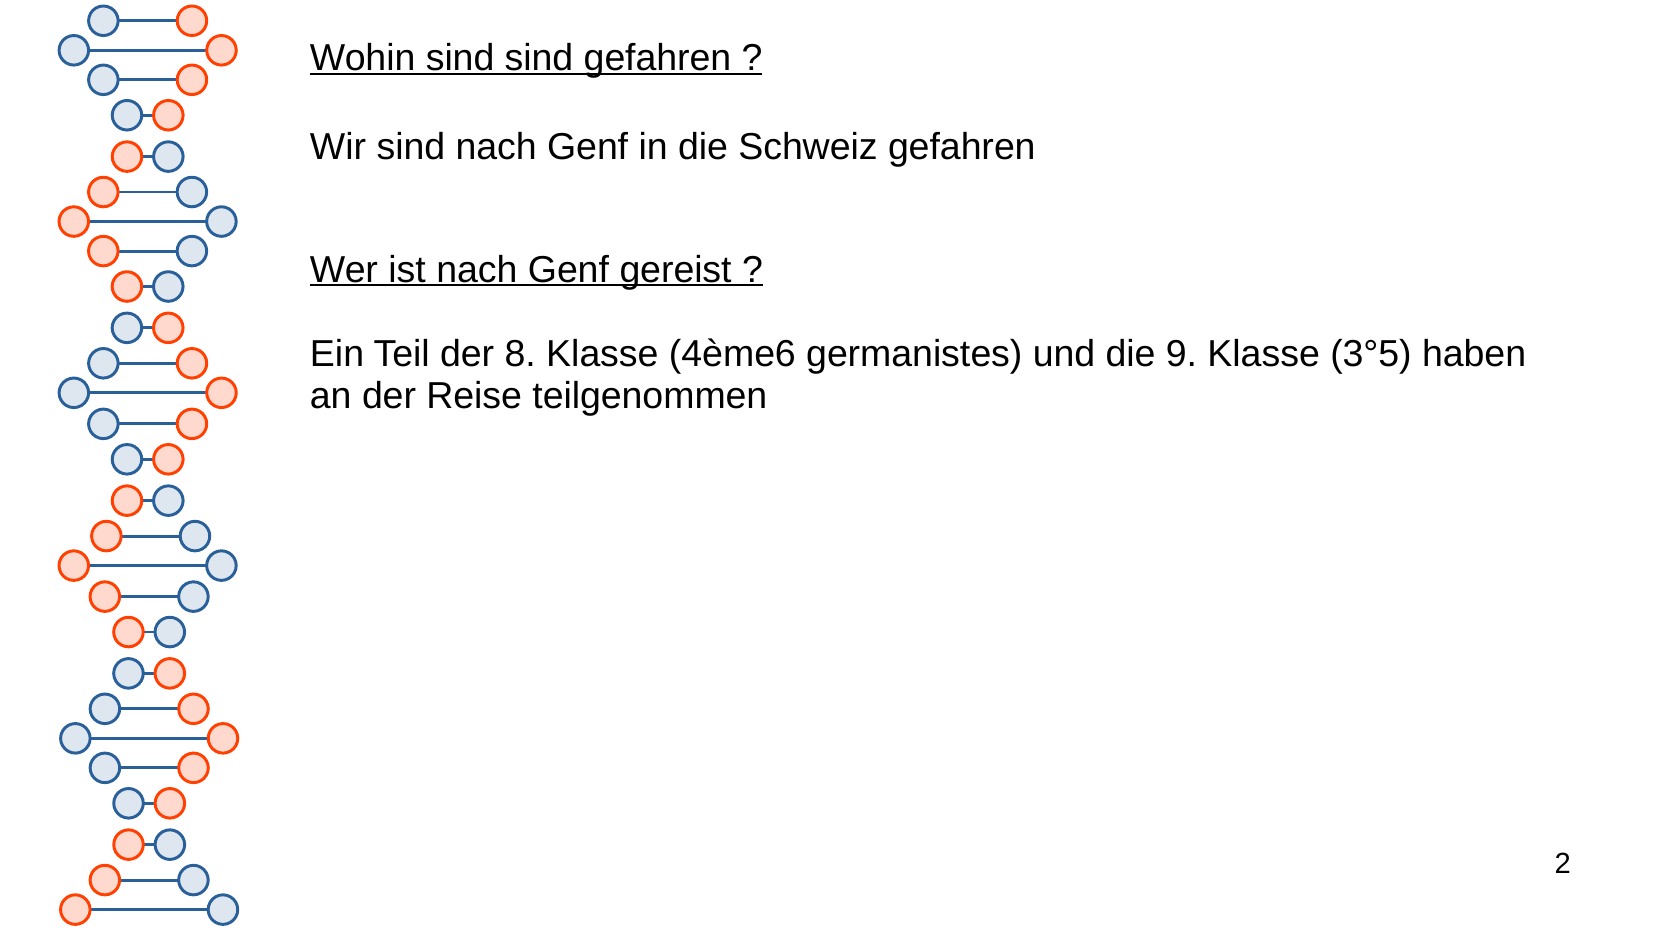

Wohin sind sind gefahren ?
Wir sind nach Genf in die Schweiz gefahren
Wer ist nach Genf gereist ?
Ein Teil der 8. Klasse (4ème6 germanistes) und die 9. Klasse (3°5) haben an der Reise teilgenommen
2